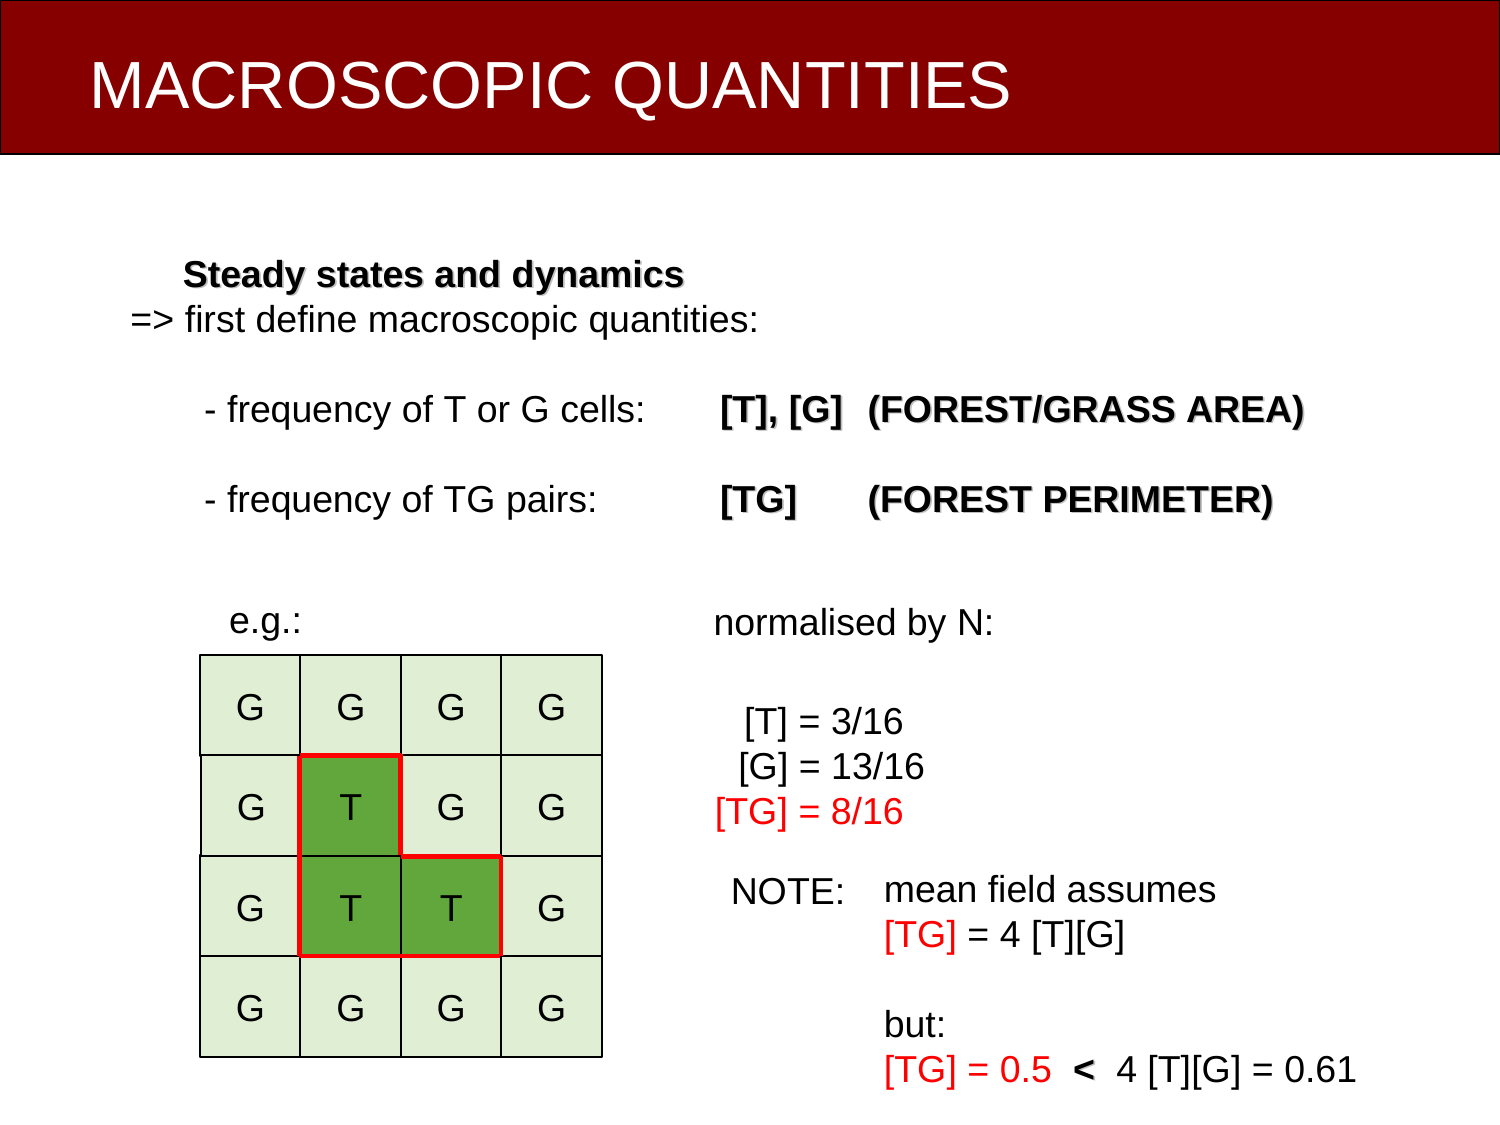

# MACROSCOPIC QUANTITIES
 Steady states and dynamics
=> first define macroscopic quantities:
	- frequency of T or G cells: 	[T], [G]	(FOREST/GRASS AREA)
	- frequency of TG pairs: 		[TG]	(FOREST PERIMETER)
normalised by N:
e.g.:
G
G
G
G
G
T
G
G
G
T
T
G
G
G
G
G
[T] = 3/16
 [G] = 13/16
 [TG] = 8/16
mean field assumes
[TG] = 4 [T][G]
but:
[TG] = 0.5 < 4 [T][G] = 0.61
NOTE: